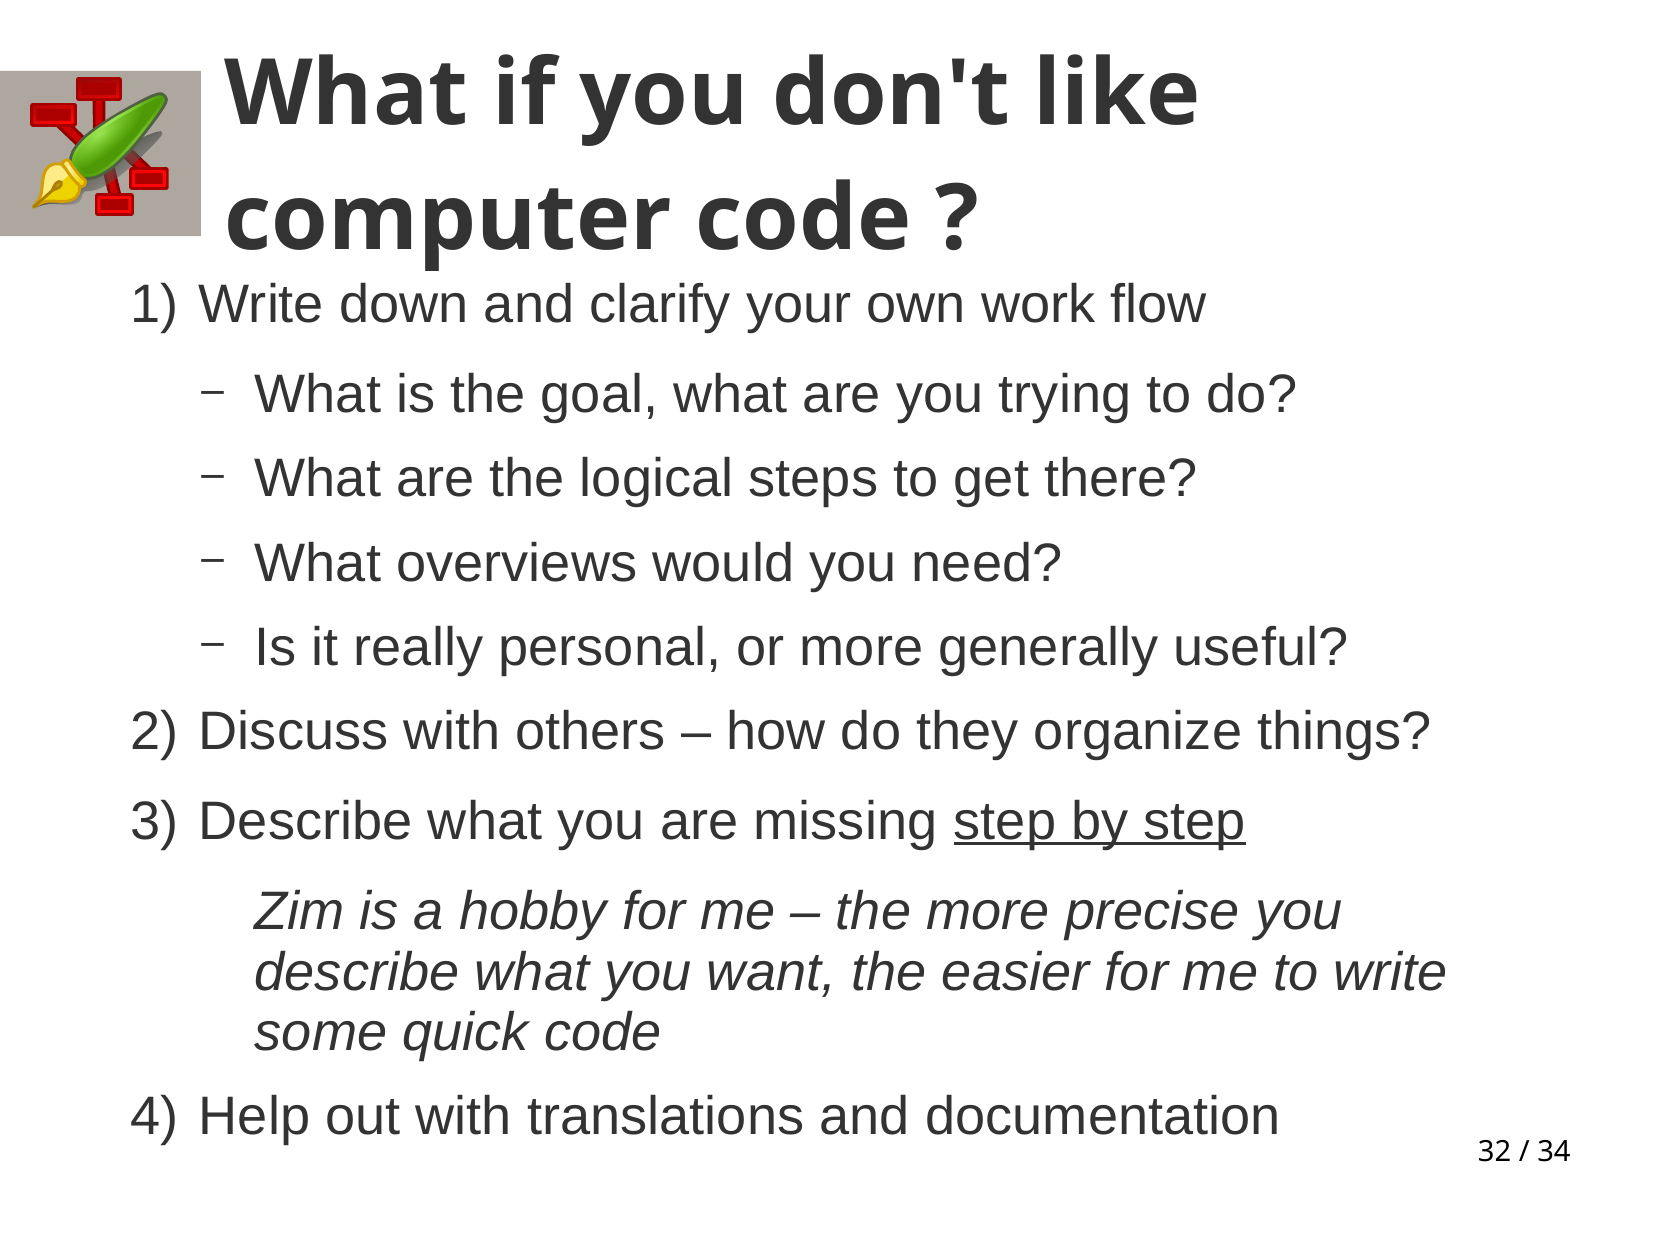

# What if you don't like computer code ?
 Write down and clarify your own work flow
What is the goal, what are you trying to do?
What are the logical steps to get there?
What overviews would you need?
Is it really personal, or more generally useful?
 Discuss with others – how do they organize things?
 Describe what you are missing step by step
Zim is a hobby for me – the more precise you describe what you want, the easier for me to write some quick code
 Help out with translations and documentation
32